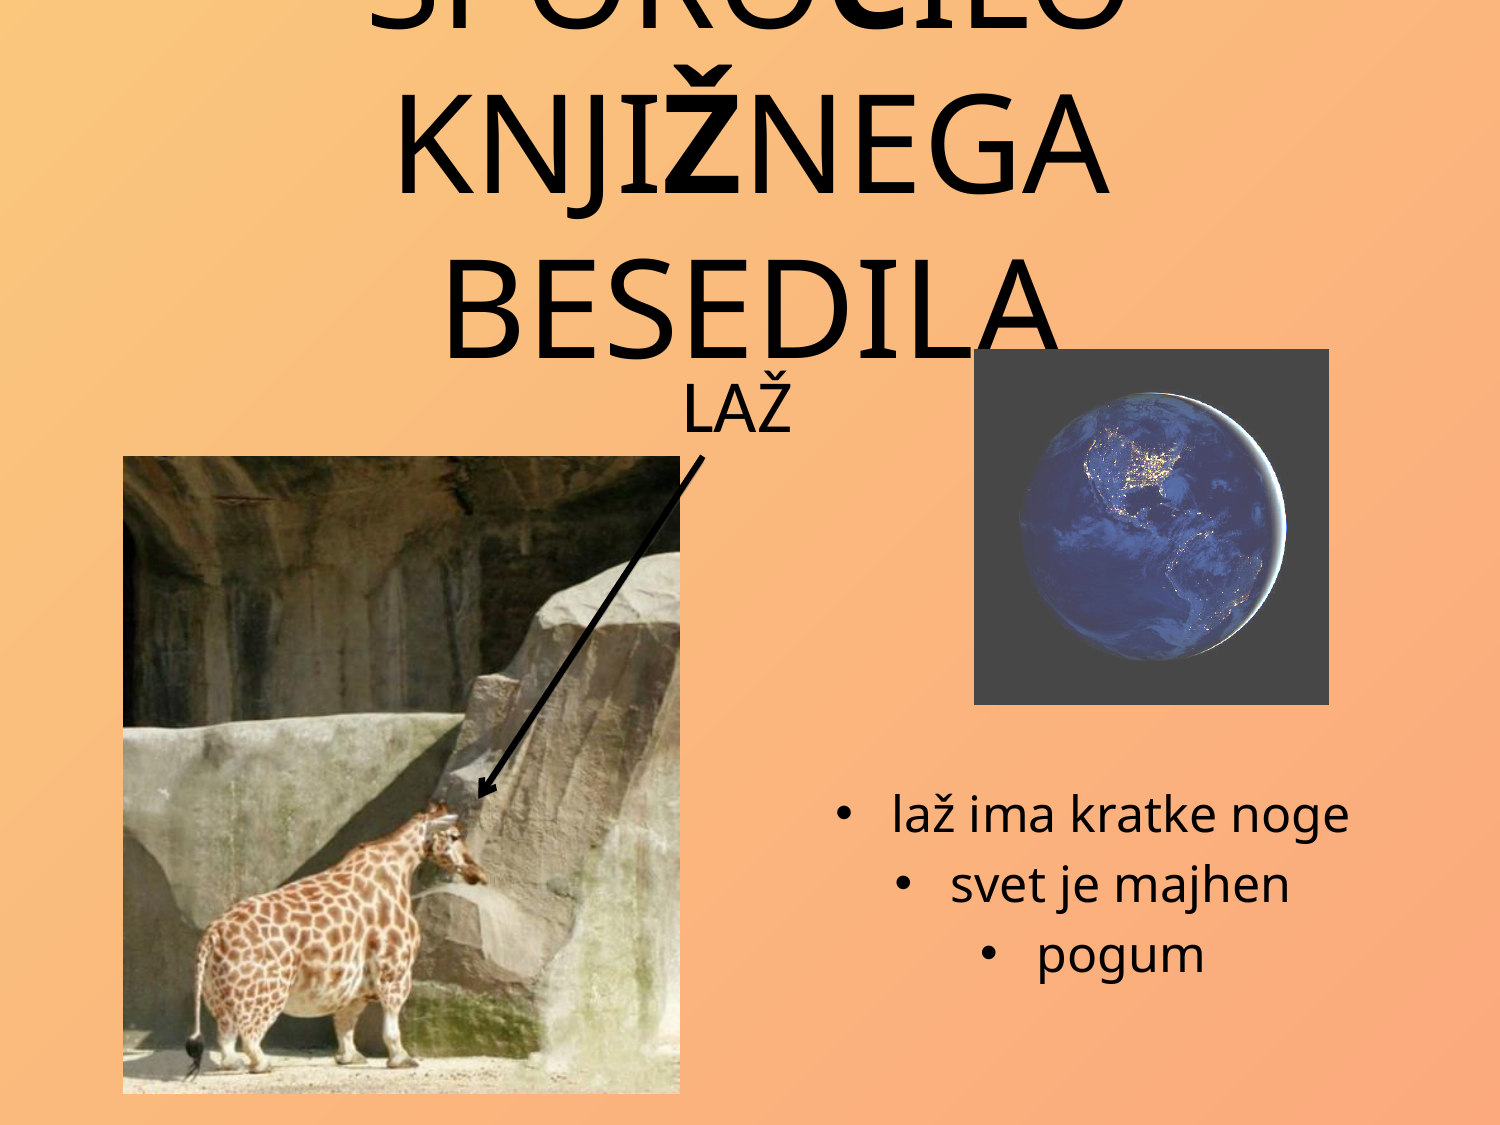

# SPOROČILO KNJIŽNEGA BESEDILA
LAŽ
laž ima kratke noge
svet je majhen
pogum